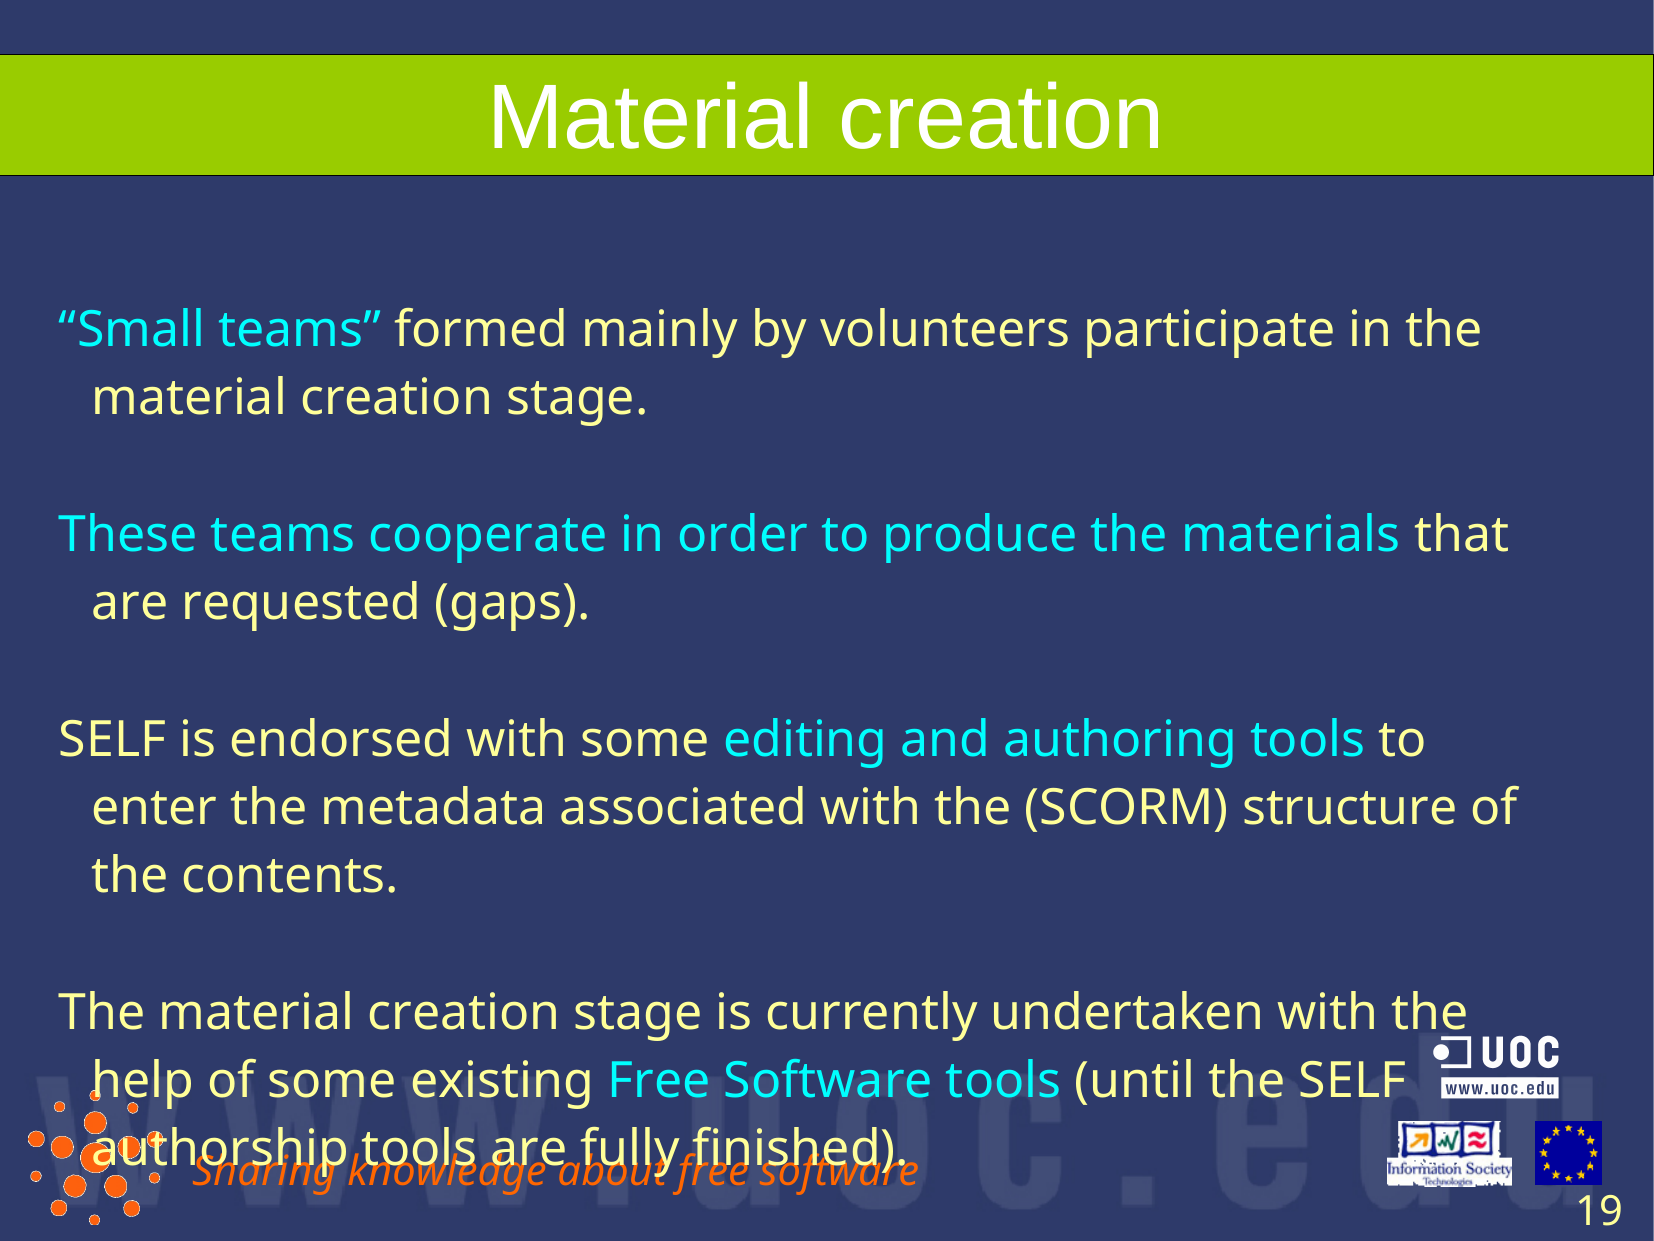

# Material creation
“Small teams” formed mainly by volunteers participate in the material creation stage.
These teams cooperate in order to produce the materials that are requested (gaps).
SELF is endorsed with some editing and authoring tools to enter the metadata associated with the (SCORM) structure of the contents.
The material creation stage is currently undertaken with the help of some existing Free Software tools (until the SELF authorship tools are fully finished).